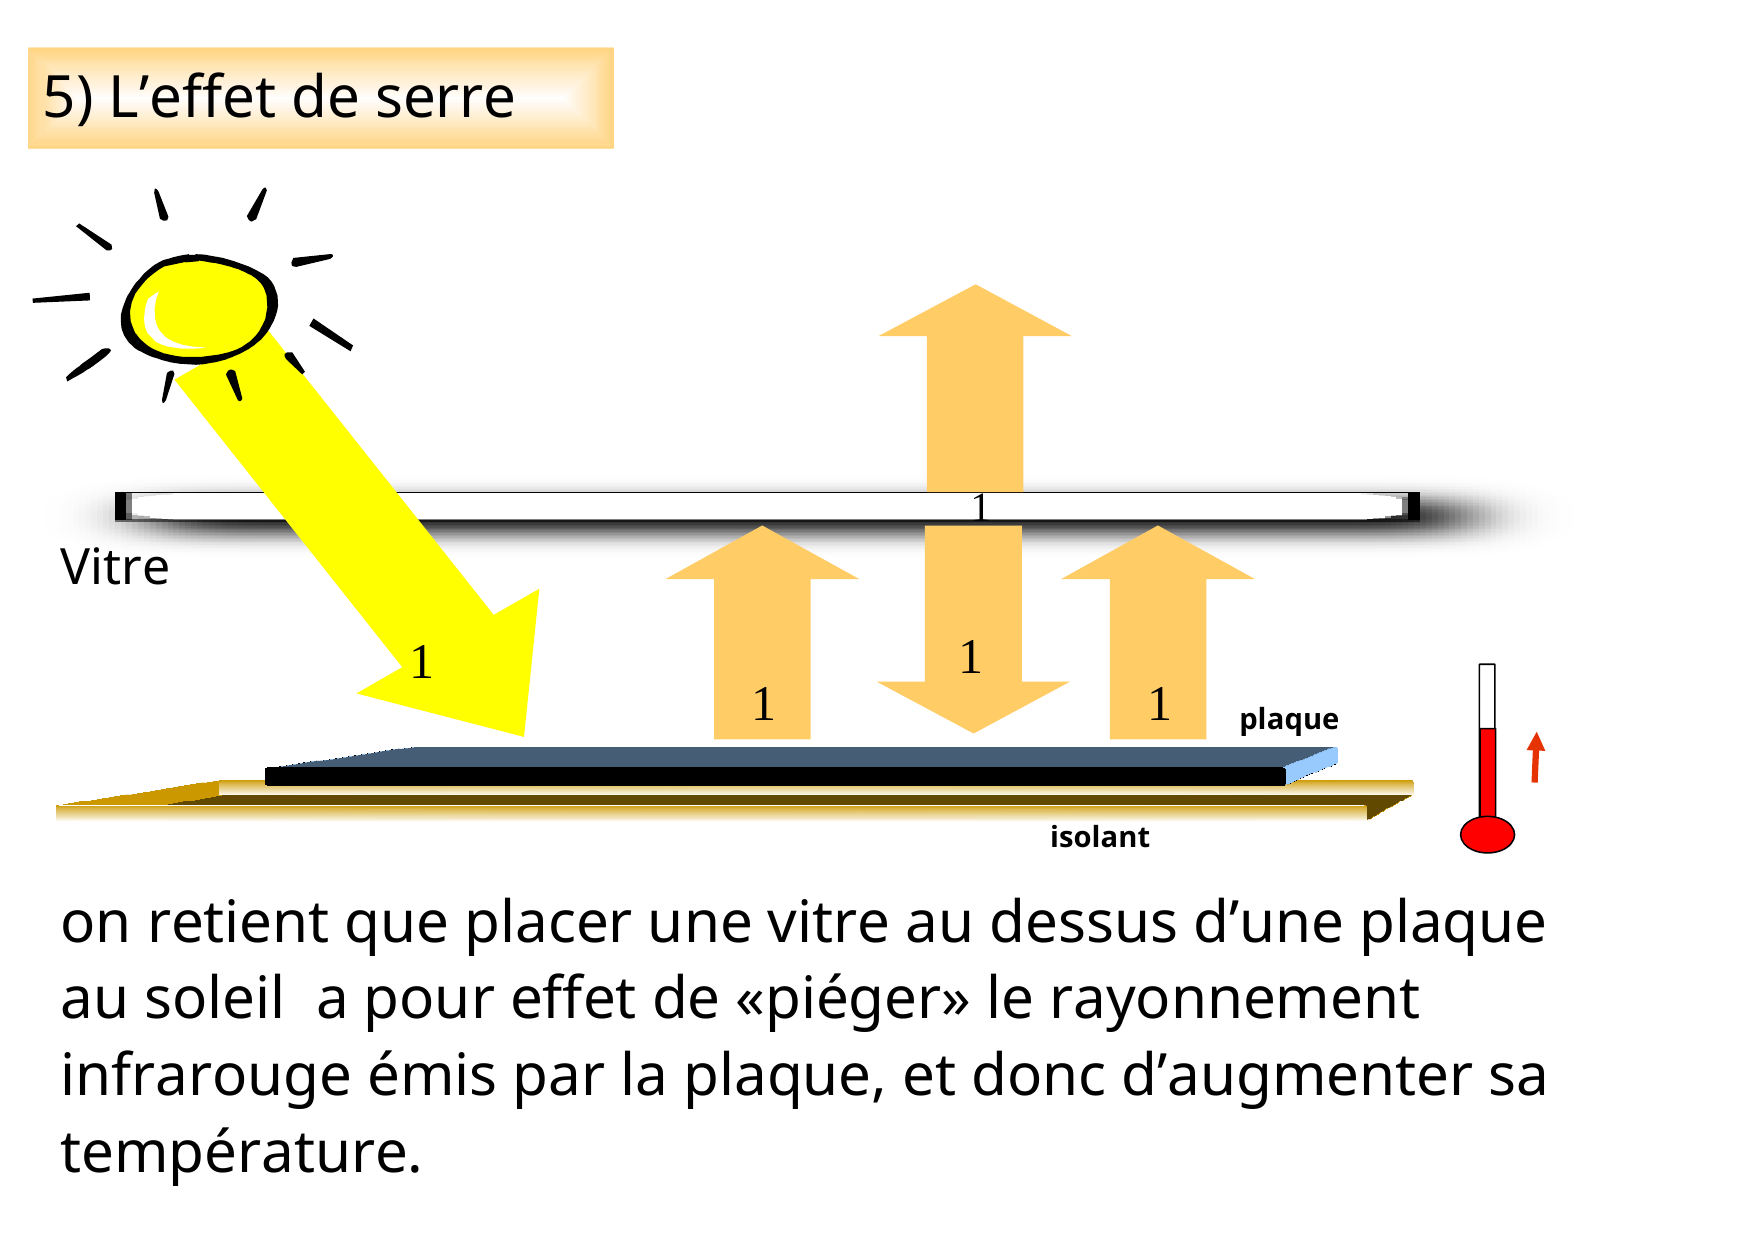

5) L’effet de serre
1
Vitre
1
1
1
1
plaque
isolant
on retient que placer une vitre au dessus d’une plaque au soleil a pour effet de «piéger» le rayonnement infrarouge émis par la plaque, et donc d’augmenter sa température.